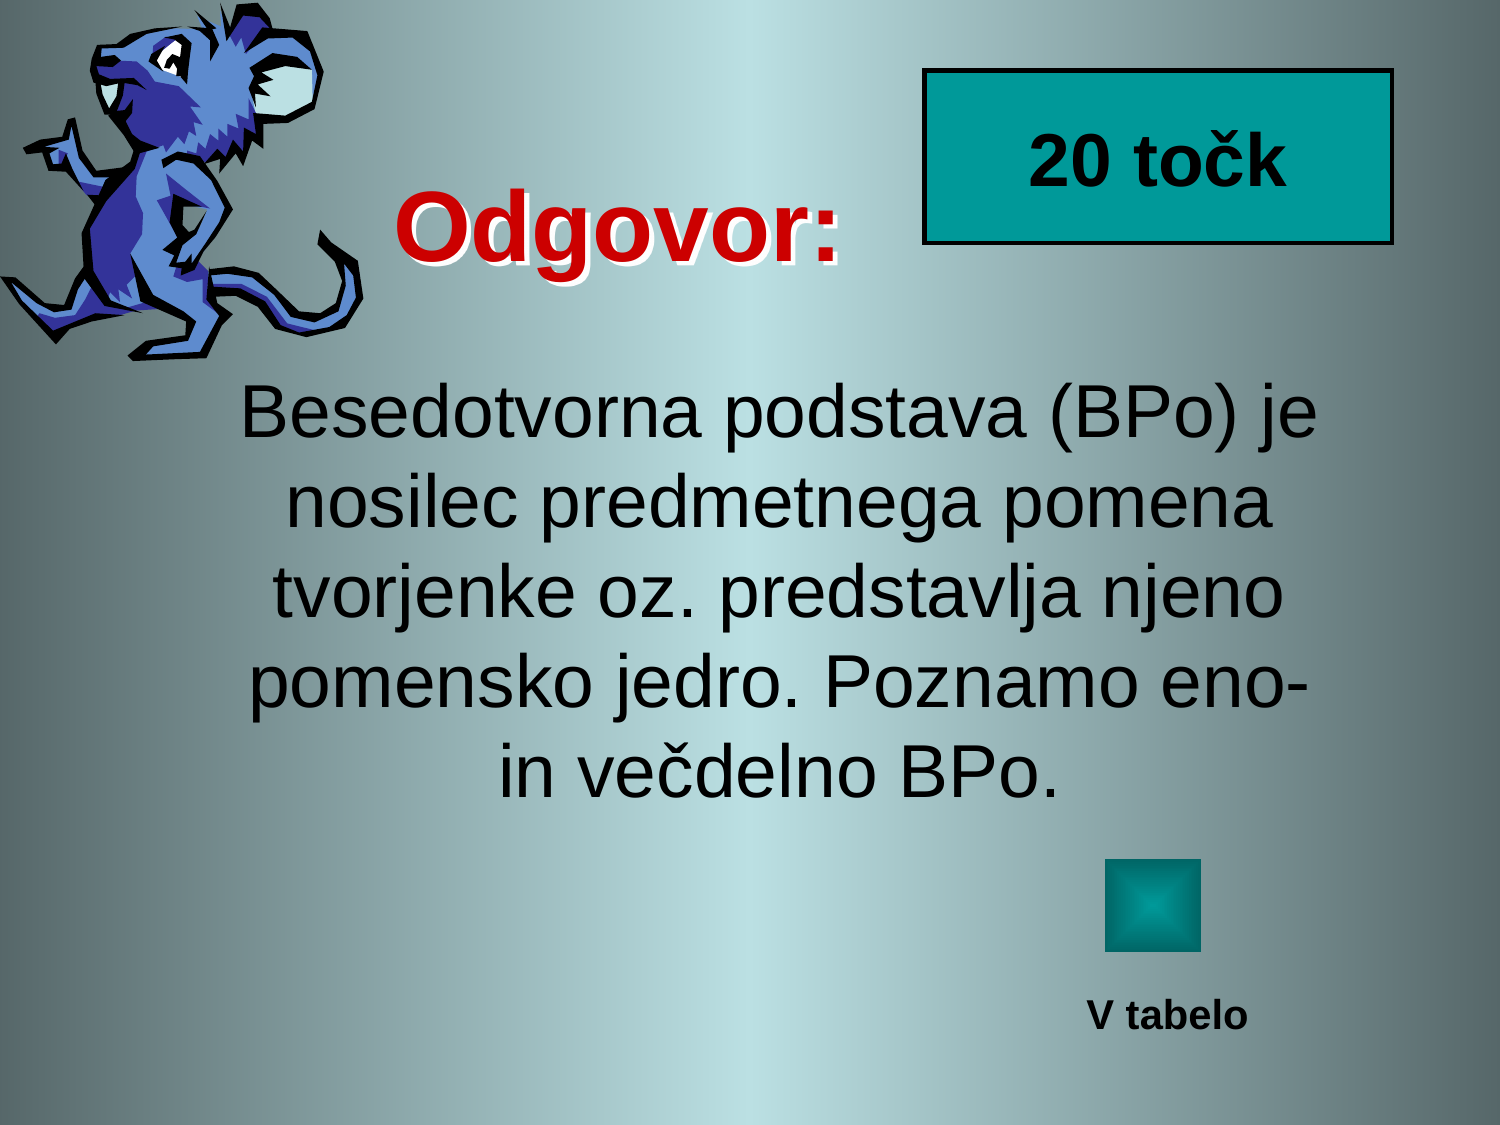

20 točk
# Odgovor:
Besedotvorna podstava (BPo) je nosilec predmetnega pomena tvorjenke oz. predstavlja njeno pomensko jedro. Poznamo eno- in večdelno BPo.
V tabelo